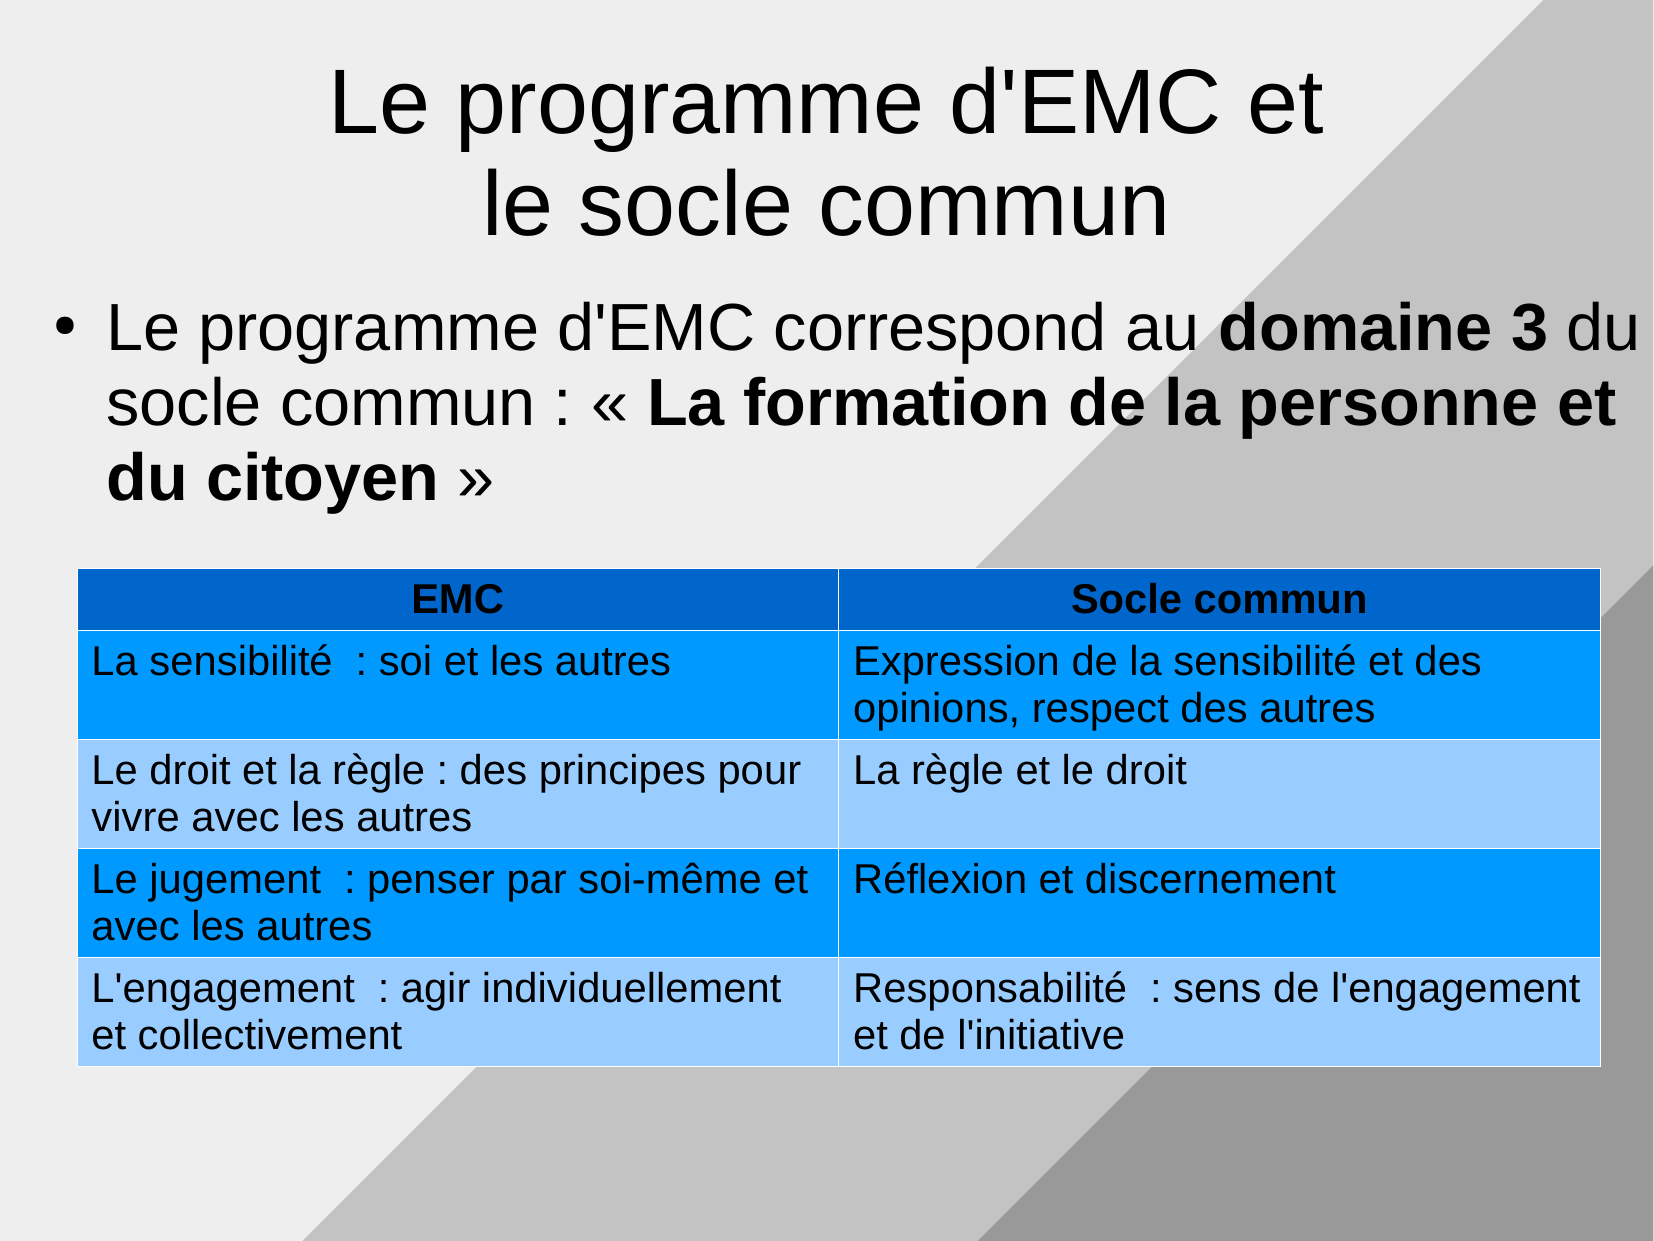

# Le programme d'EMC et le socle commun
Le programme d'EMC correspond au domaine 3 du socle commun : « La formation de la personne et du citoyen »
| EMC | Socle commun |
| --- | --- |
| La sensibilité  : soi et les autres | Expression de la sensibilité et des opinions, respect des autres |
| Le droit et la règle : des principes pour vivre avec les autres | La règle et le droit |
| Le jugement  : penser par soi-même et avec les autres | Réflexion et discernement |
| L'engagement  : agir individuellement et collectivement | Responsabilité  : sens de l'engagement et de l'initiative |